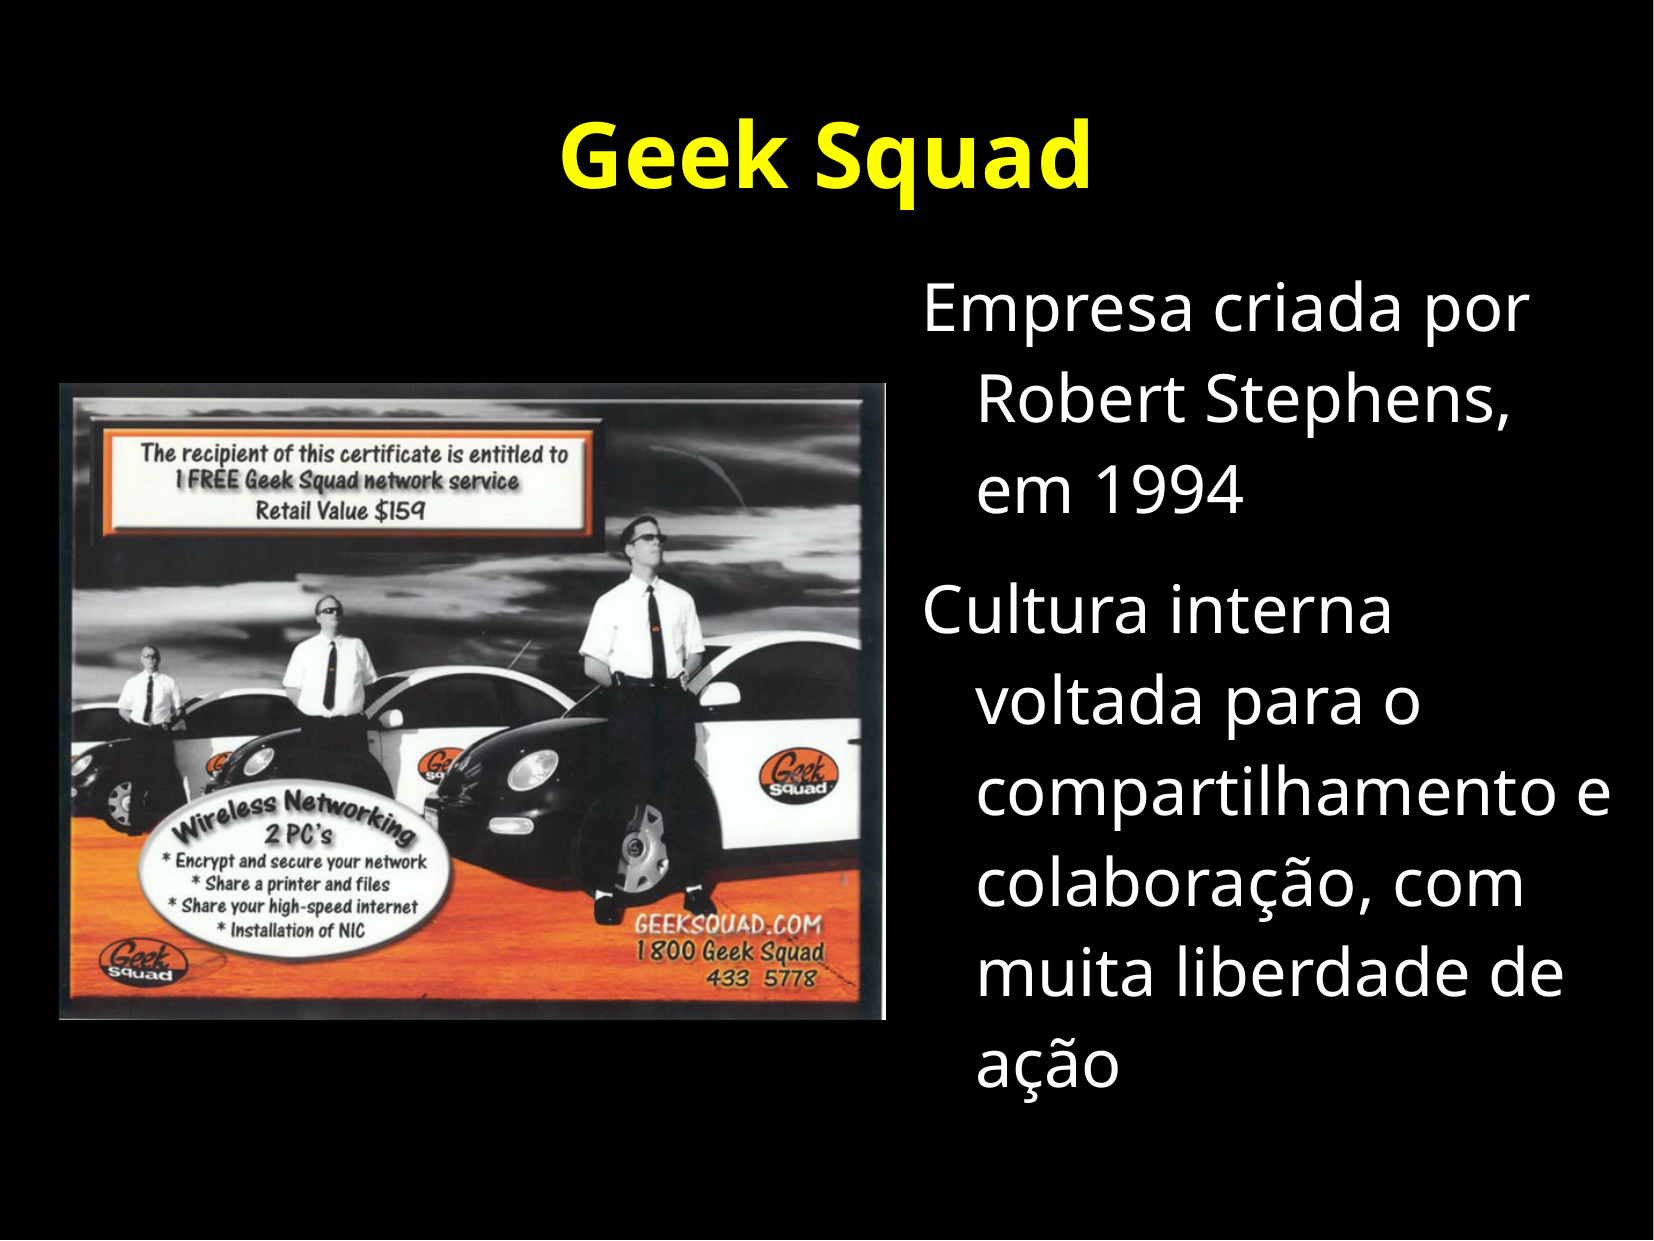

# Geek Squad
Empresa criada por Robert Stephens, em 1994
Cultura interna voltada para o compartilhamento e colaboração, com muita liberdade de ação